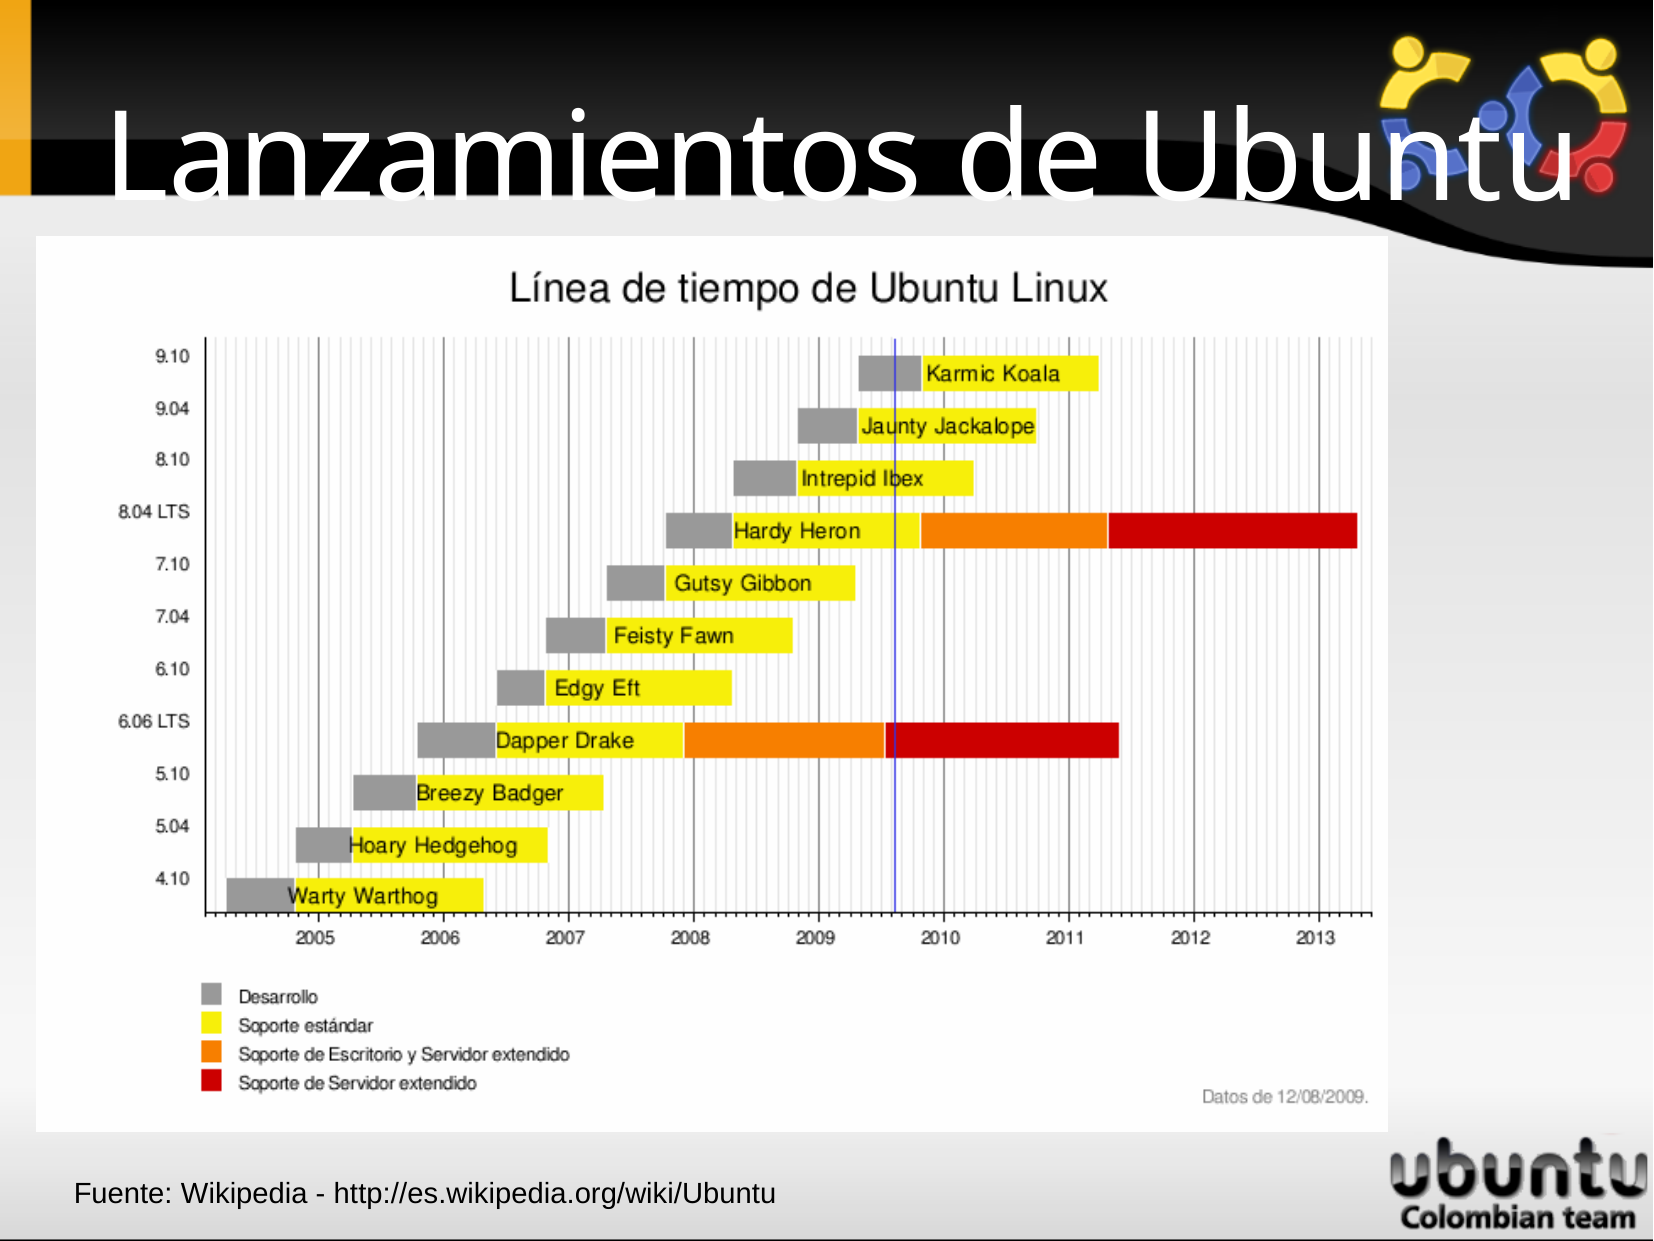

Lanzamientos de Ubuntu
Fuente: Wikipedia - http://es.wikipedia.org/wiki/Ubuntu